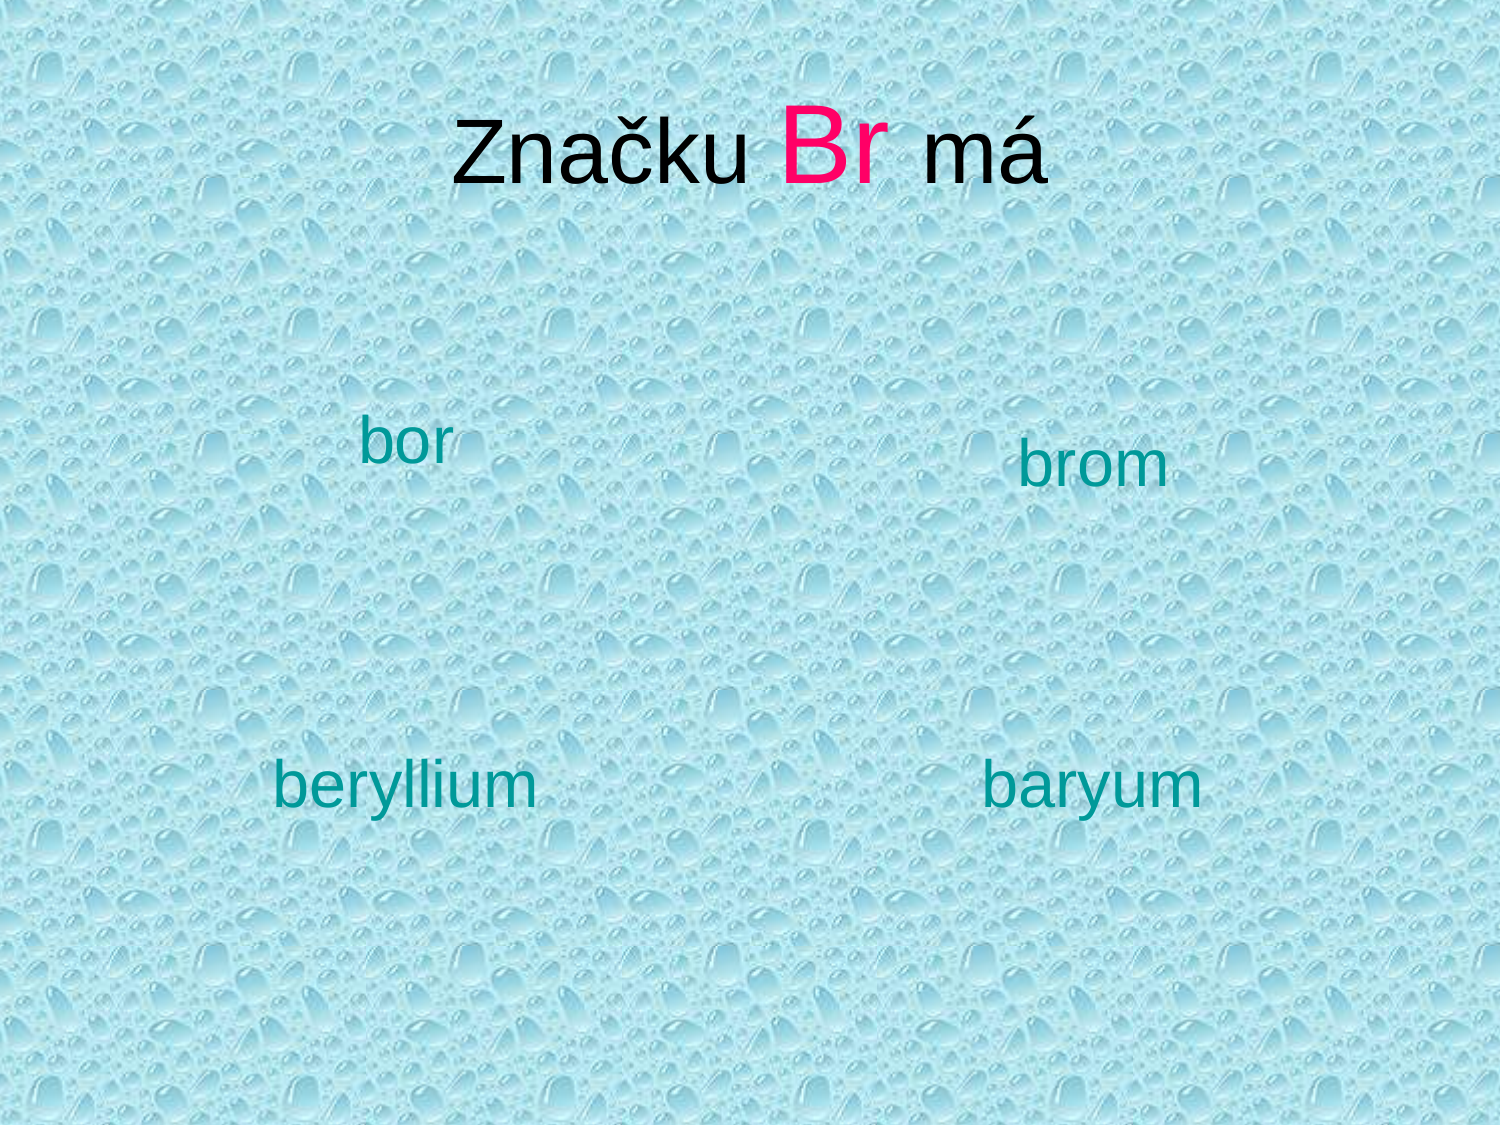

# Značku Br má
| bor |
| --- |
| brom |
| --- |
| beryllium |
| --- |
| baryum |
| --- |